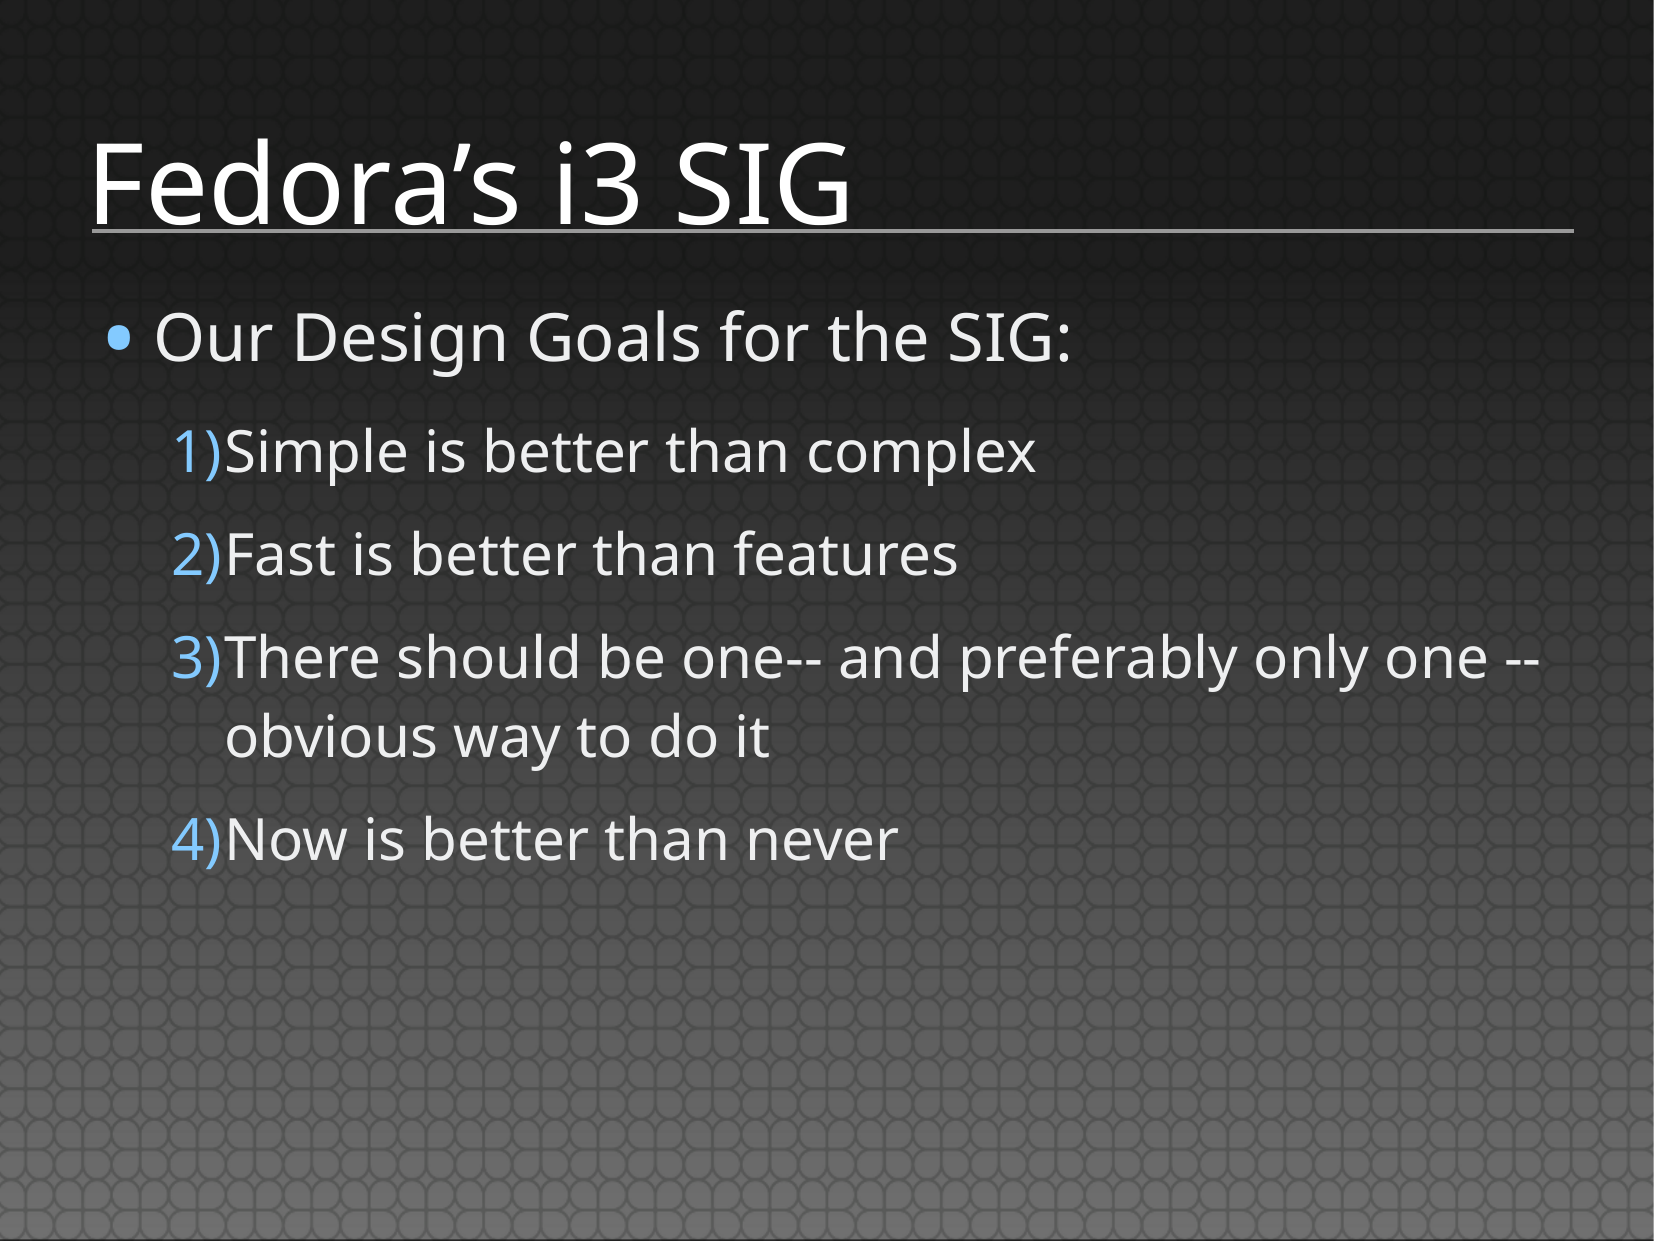

# Fedora’s i3 SIG
Our Design Goals for the SIG:
Simple is better than complex
Fast is better than features
There should be one-- and preferably only one --obvious way to do it
Now is better than never